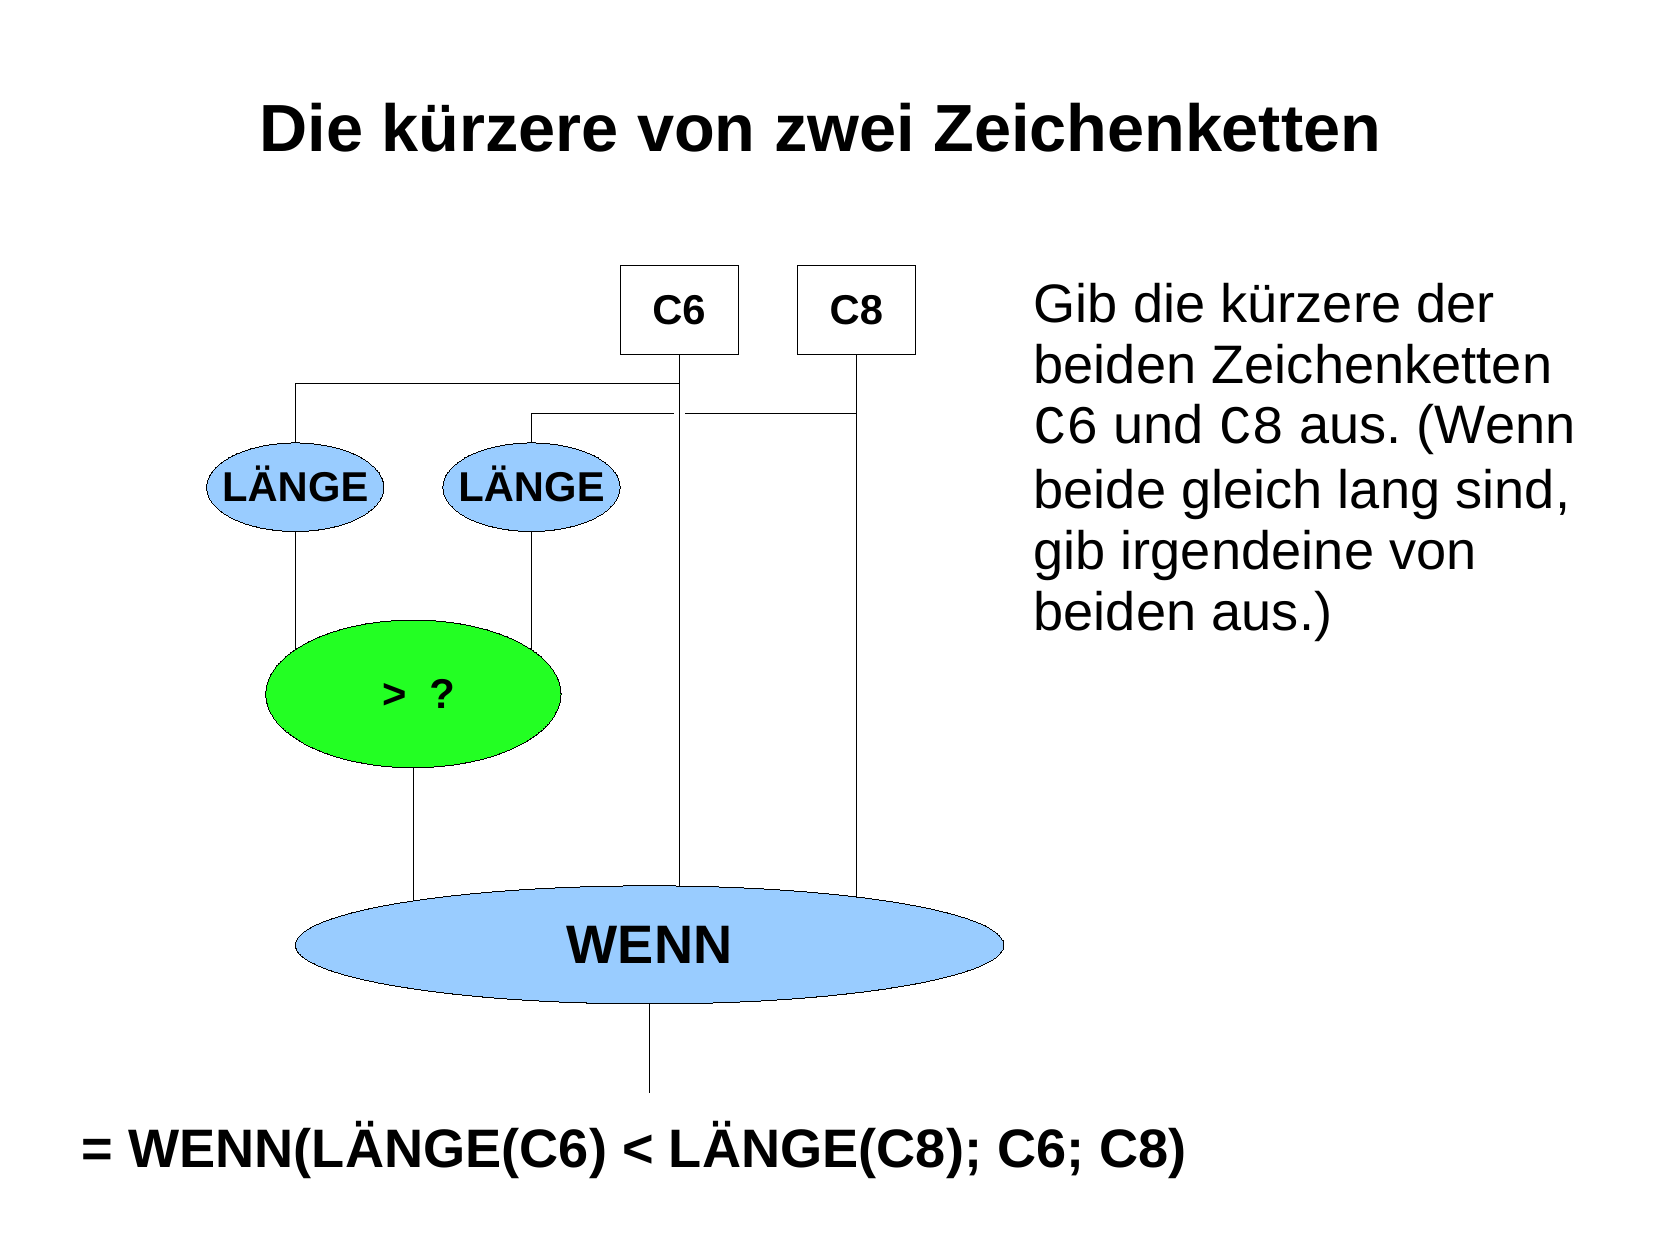

# Die kürzere von zwei Zeichenketten
C6
C8
Gib die kürzere der beiden Zeichenketten C6 und C8 aus. (Wenn beide gleich lang sind, gib irgendeine von beiden aus.)
LÄNGE
LÄNGE
 > ?
WENN
= WENN(LÄNGE(C6) < LÄNGE(C8); C6; C8)